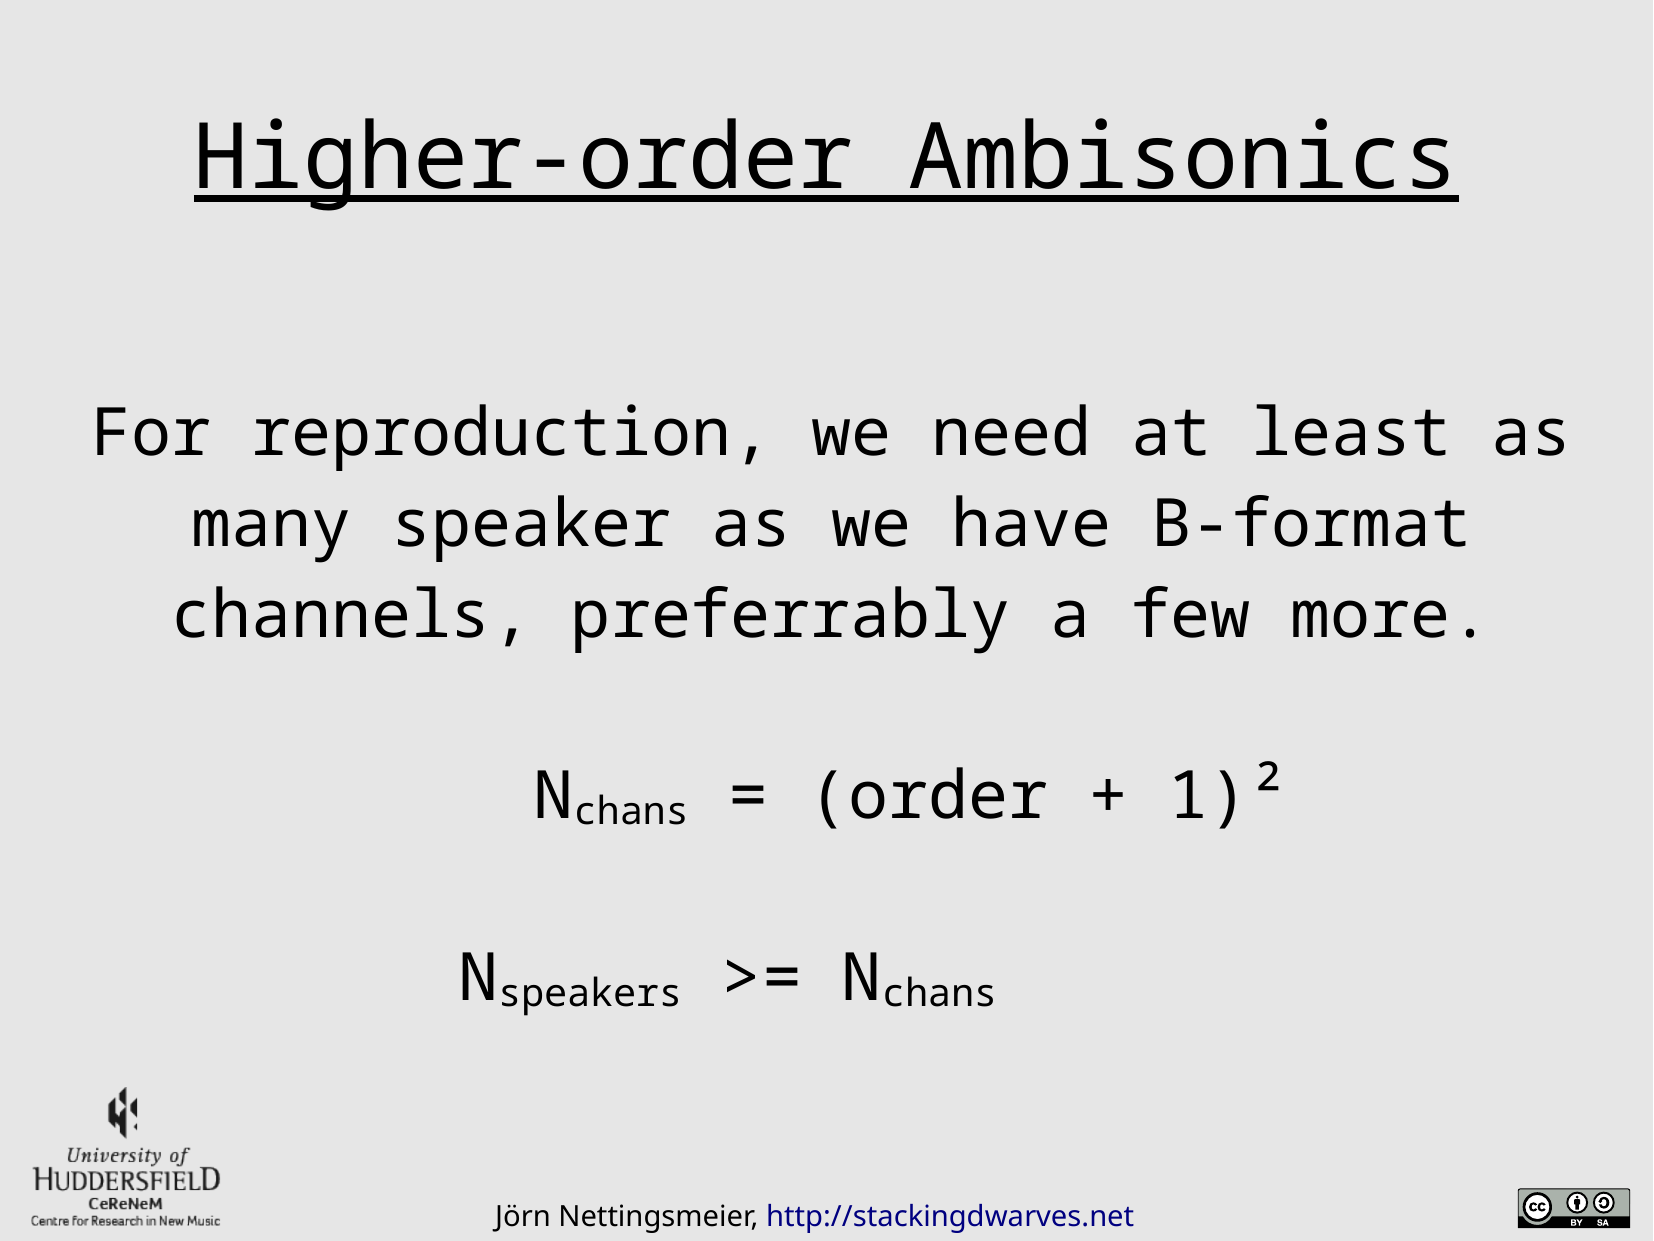

# Higher-order Ambisonics
For reproduction, we need at least as many speaker as we have B-format channels, preferrably a few more.
 Nchans = (order + 1)²
Nspeakers >= Nchans